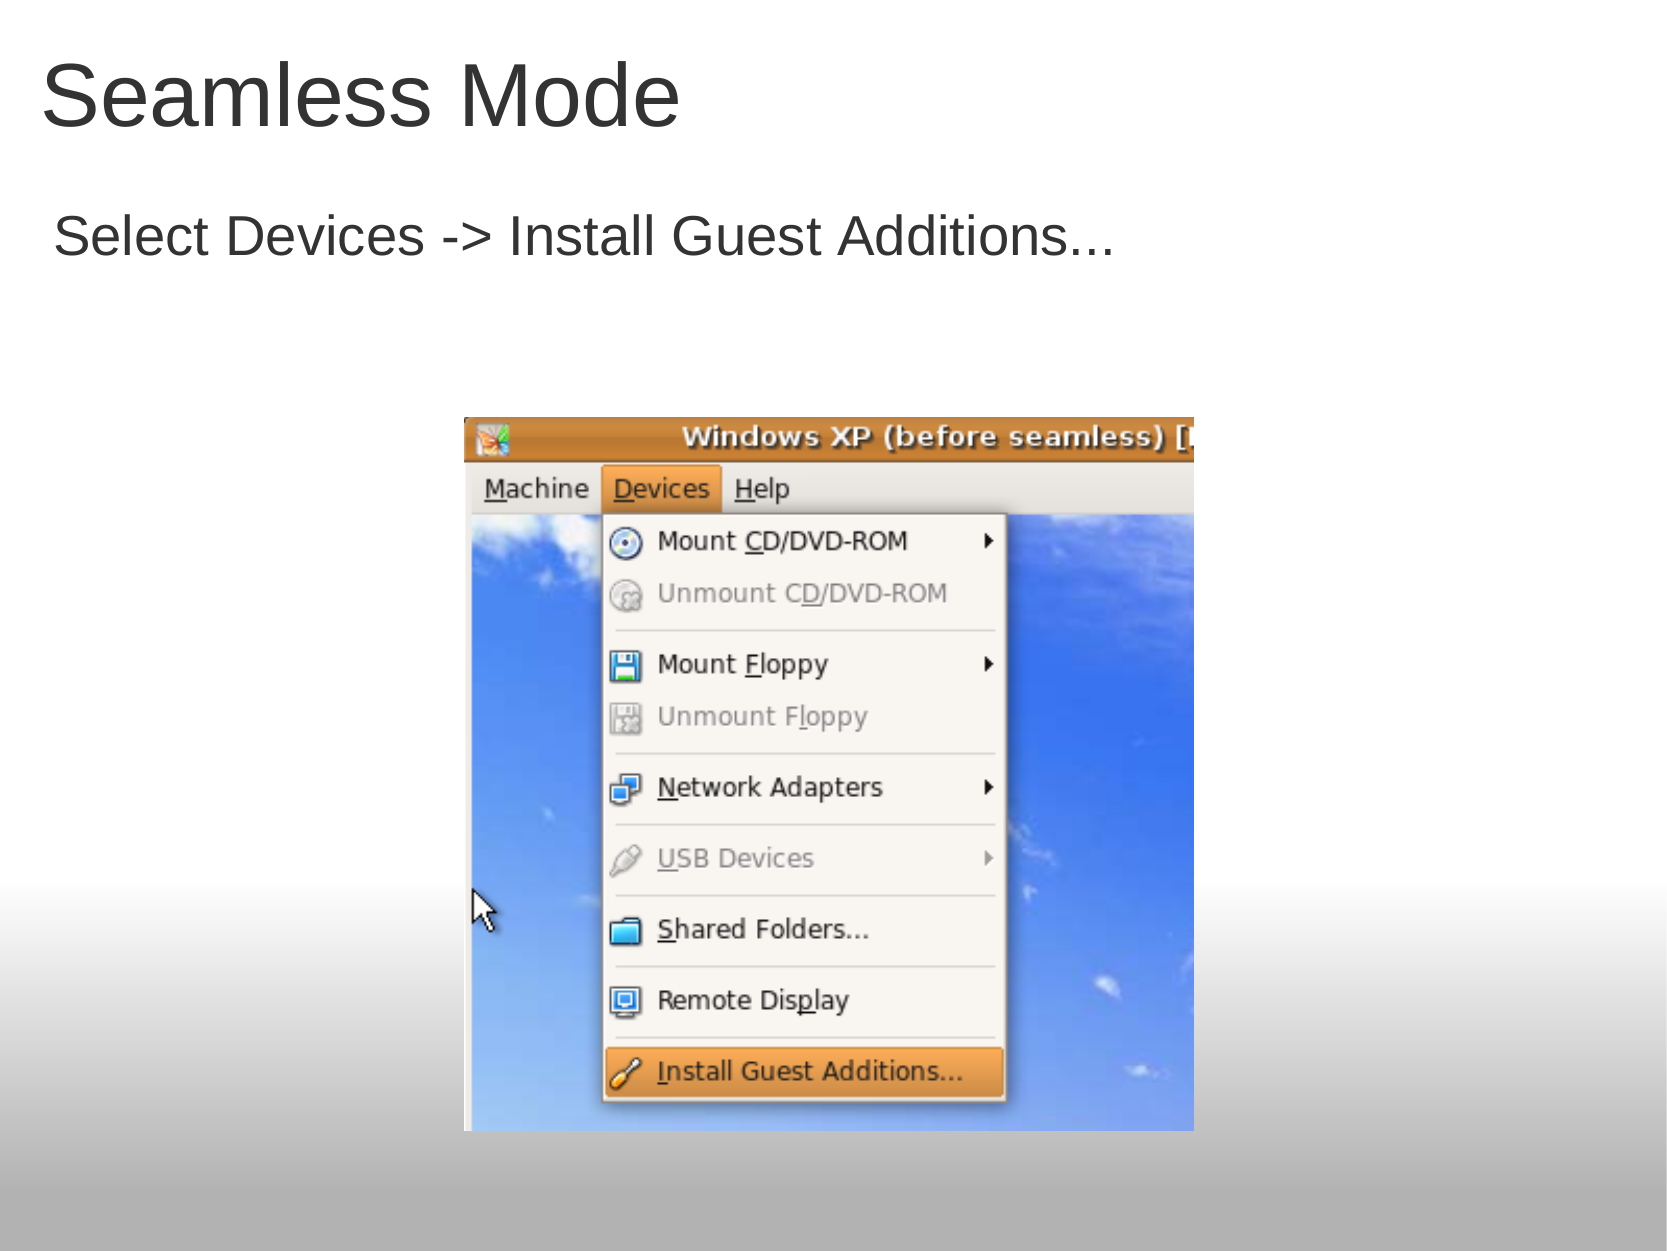

# Seamless Mode
Select Devices -> Install Guest Additions...